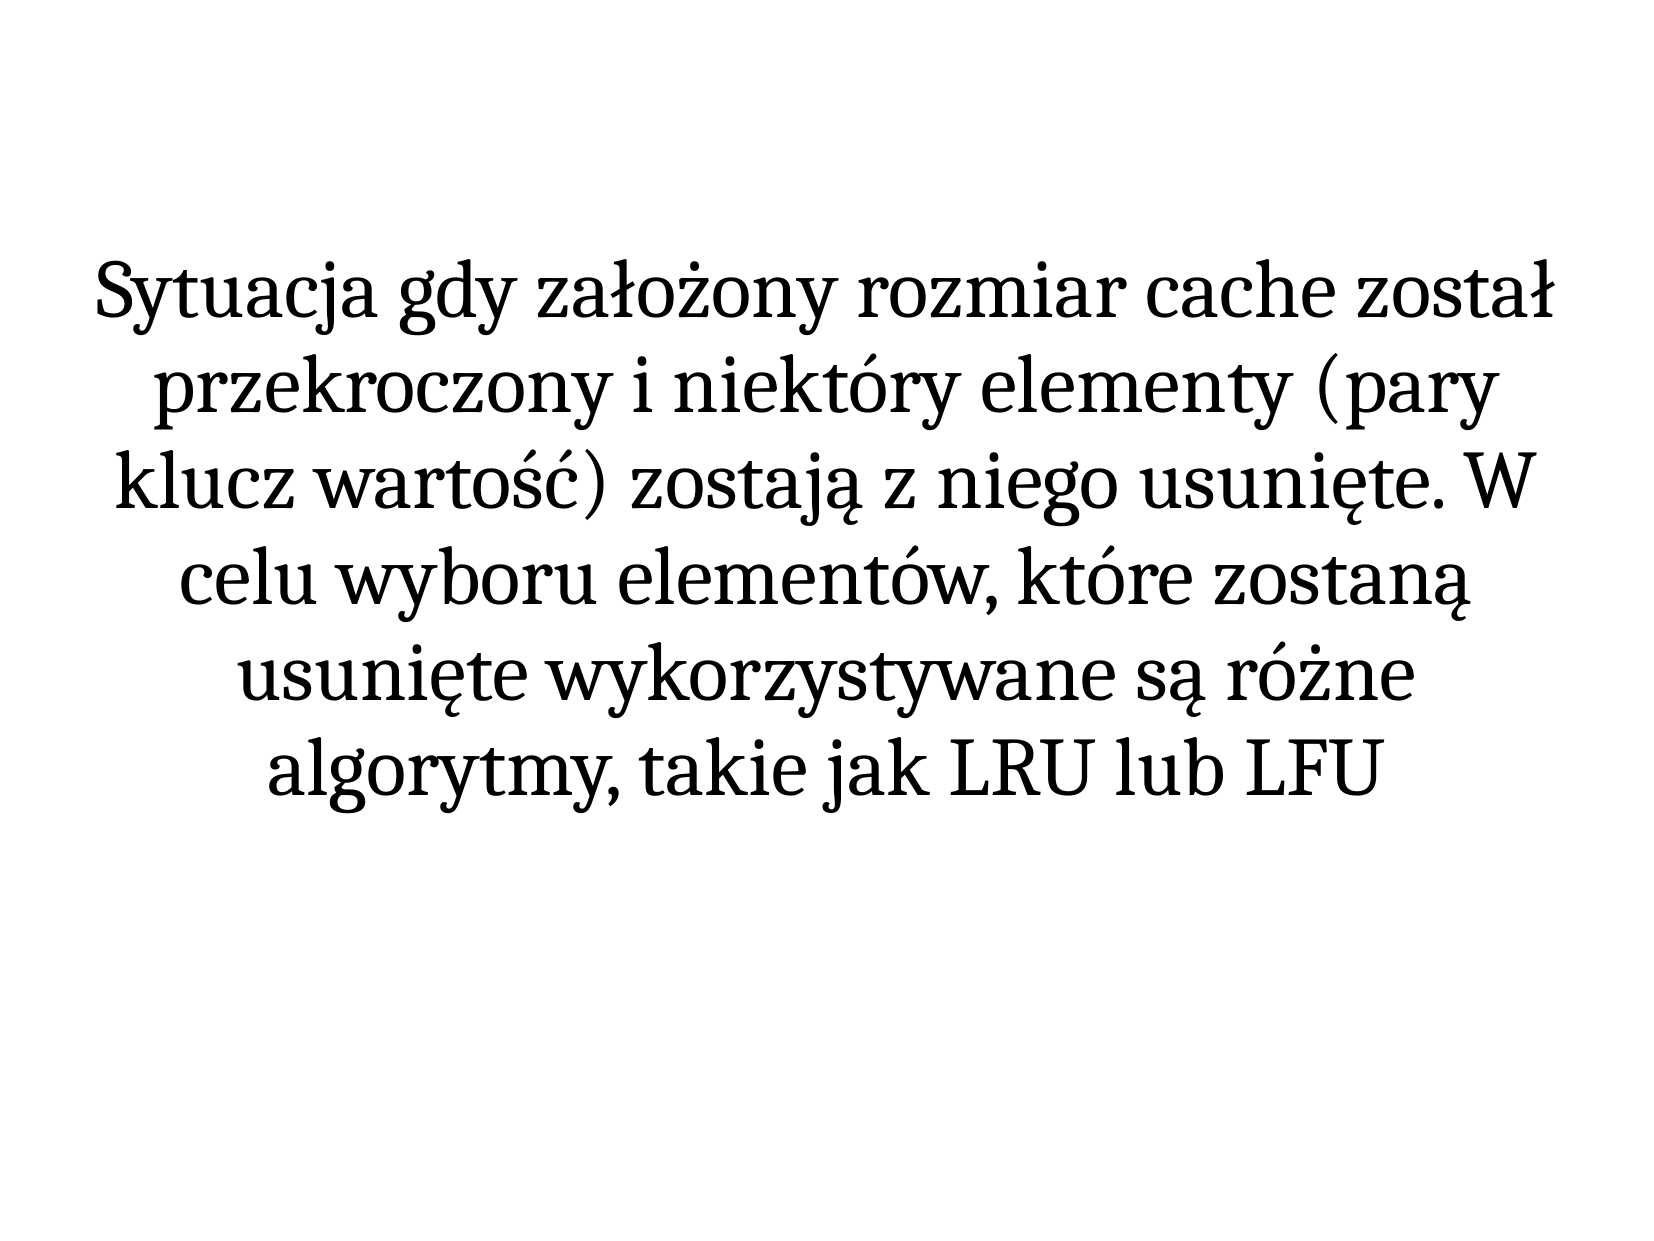

# Sytuacja gdy założony rozmiar cache został przekroczony i niektóry elementy (pary klucz wartość) zostają z niego usunięte. W celu wyboru elementów, które zostaną usunięte wykorzystywane są różne algorytmy, takie jak LRU lub LFU